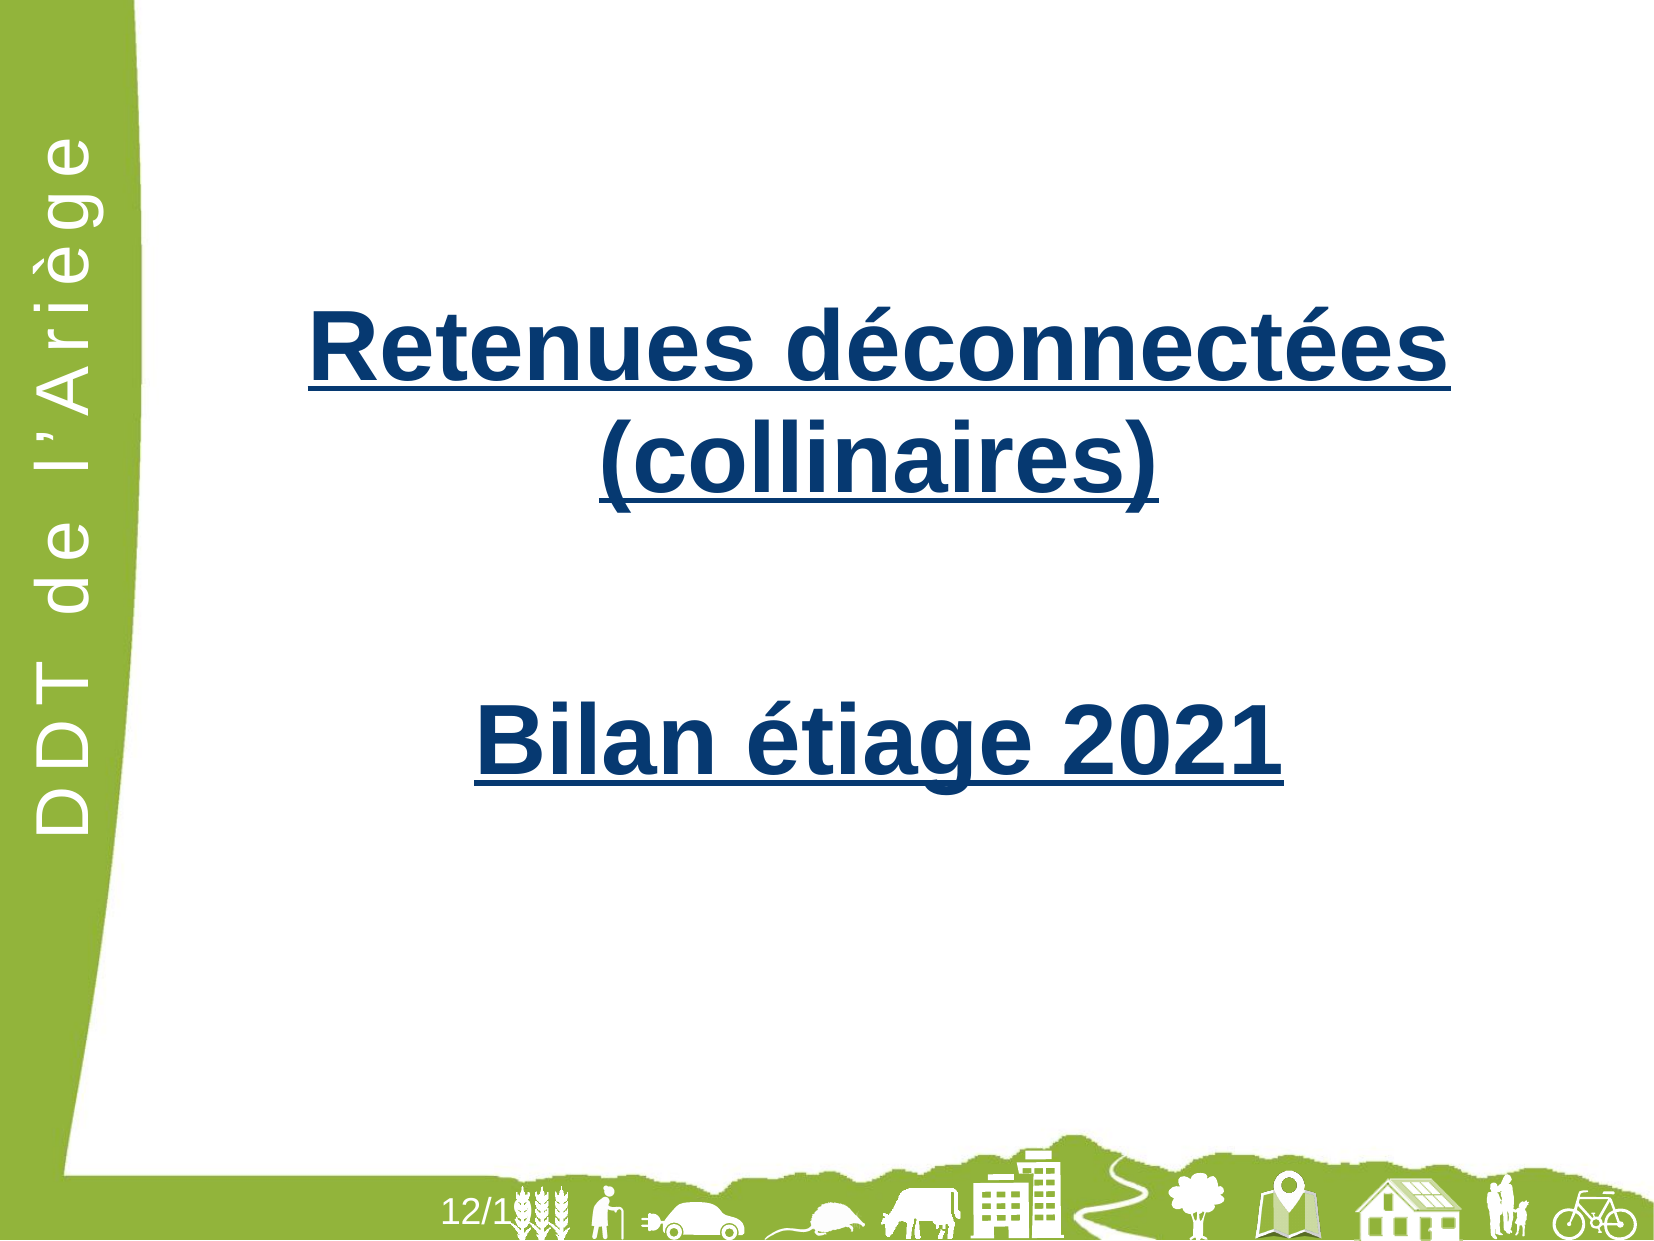

# Retenues déconnectées (collinaires)
Bilan étiage 2021